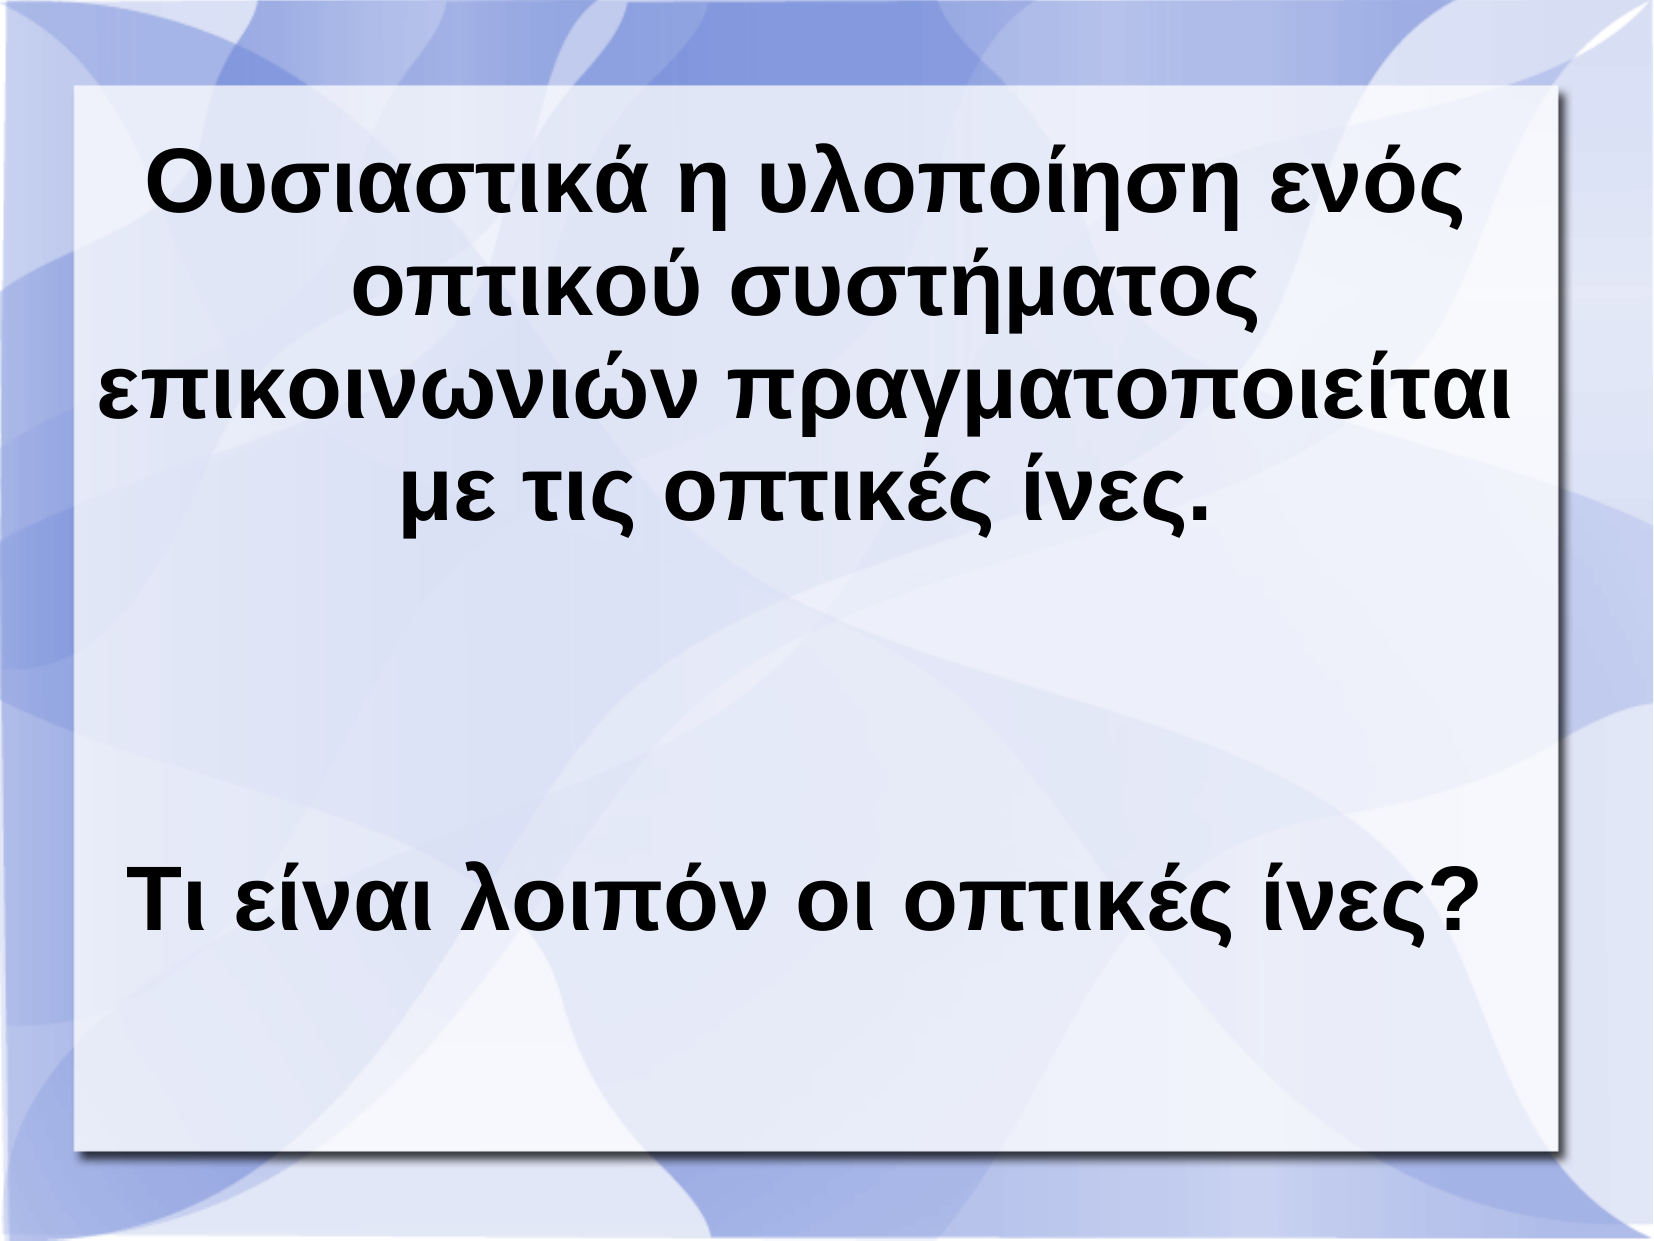

# Ουσιαστικά η υλοποίηση ενός οπτικού συστήματος επικοινωνιών πραγματοποιείται με τις οπτικές ίνες. Tι είναι λοιπόν οι οπτικές ίνες?